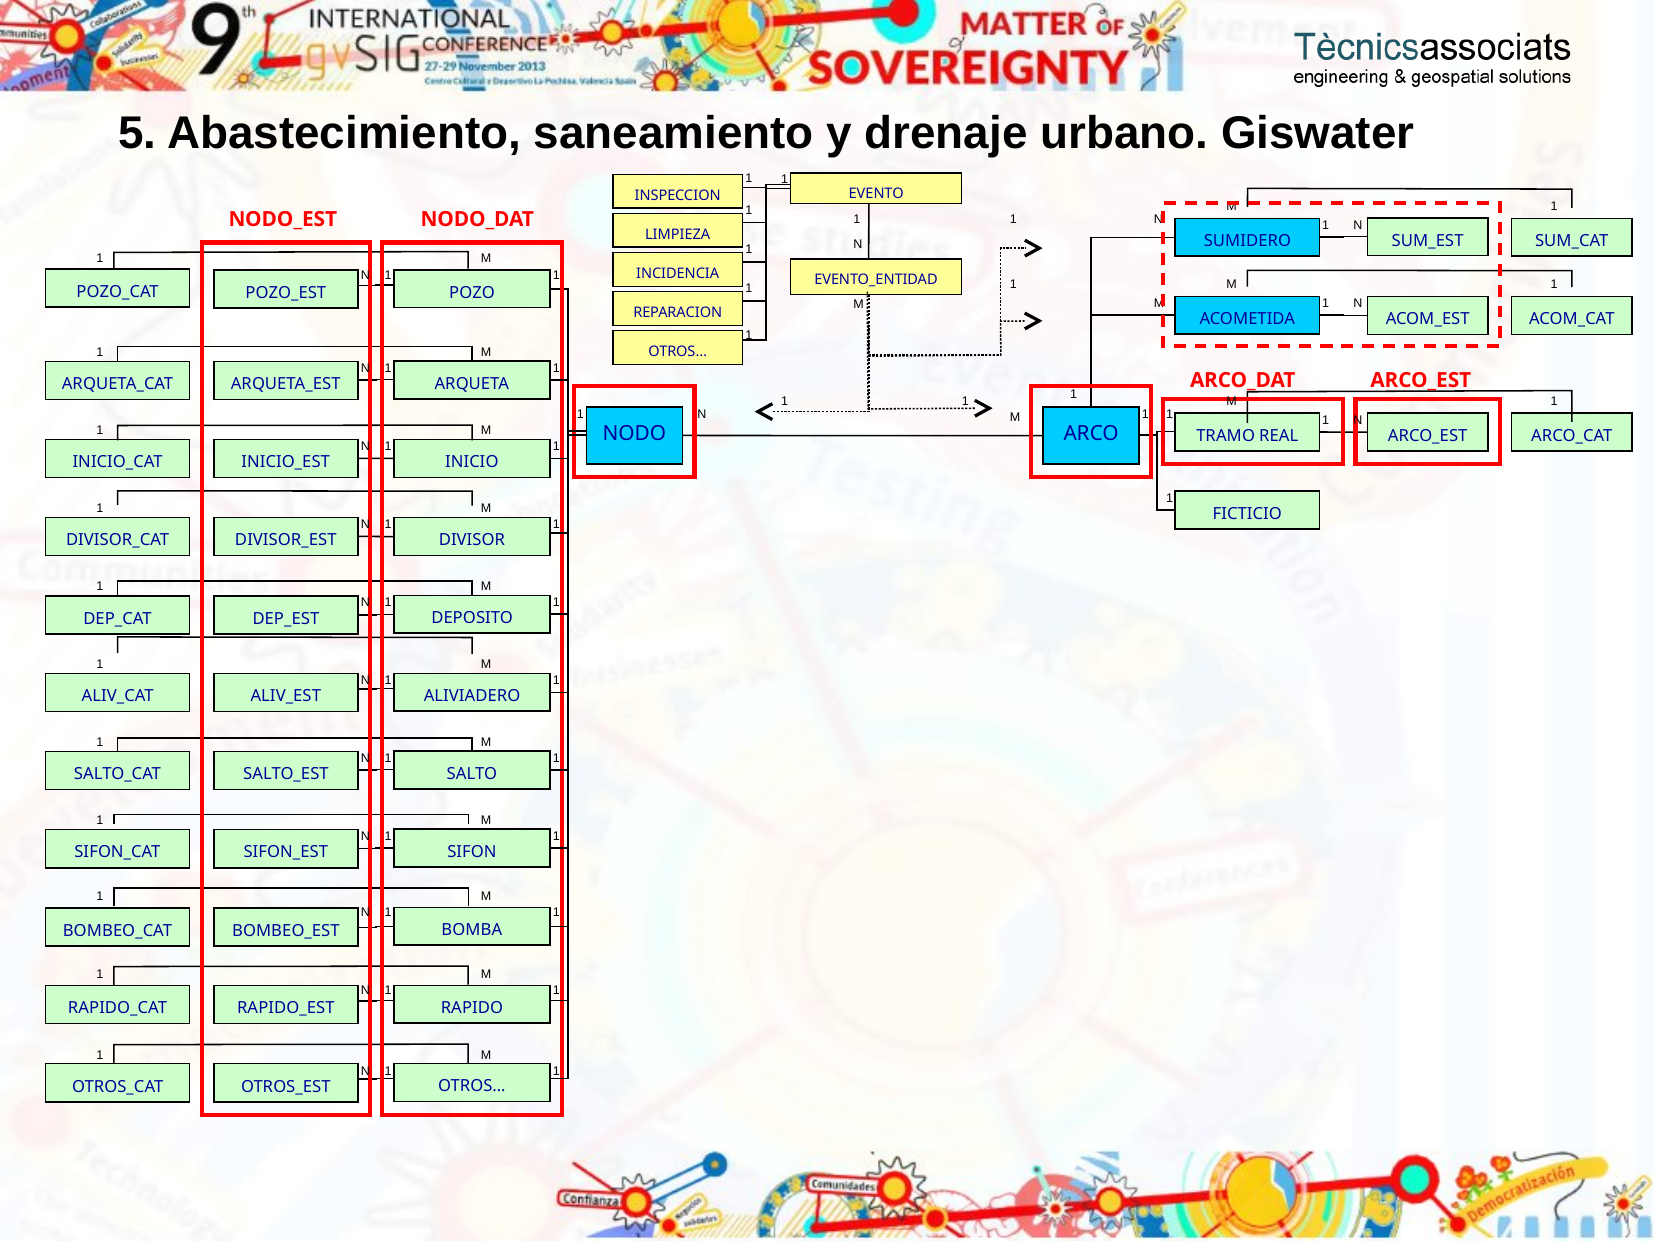

5. Abastecimiento, saneamiento y drenaje urbano. Giswater
INSPECCION
EVENTO
1
1
LIMPIEZA
SUM_EST
SUMIDERO
SUM_CAT
M
1
1
NODO_DAT
NODO_EST
1
1
N
1 N
INCIDENCIA
EVENTO_ENTIDAD
POZO_CAT
N M
POZO_EST
POZO
1
1
M
REPARACION
ACOMETIDA
ACOM_EST
ACOM_CAT
N
1
1
1
M
1
1
1 N
M
OTROS…
1
ARQUETA
ARQUETA_CAT
ARQUETA_EST
1
M
NODO
ARCO
N
1
1
ARCO_DAT
ARCO_EST
TRAMO REAL
ARCO_EST
ARCO_CAT
1
1
1
M
1
INICIO_CAT
INICIO_EST
1
N
1
1
INICIO
M
1 N
1
M
N
1
1
FICTICIO
DIVISOR_CAT
DIVISOR_EST
DIVISOR
1
1
M
N
1
1
DEPOSITO
DEP_CAT
DEP_EST
1
M
N
1
1
ALIV_CAT
ALIV_EST
ALIVIADERO
1
M
N
1
1
SALTO
SALTO_CAT
SALTO_EST
1
M
N
1
1
SIFON
SIFON_CAT
SIFON_EST
1
M
N
1
1
BOMBA
BOMBEO_CAT
BOMBEO_EST
1
M
N
1
1
RAPIDO_CAT
RAPIDO_EST
RAPIDO
1
M
N
1
1
OTROS_CAT
OTROS_EST
OTROS…
1
M
N
1
1